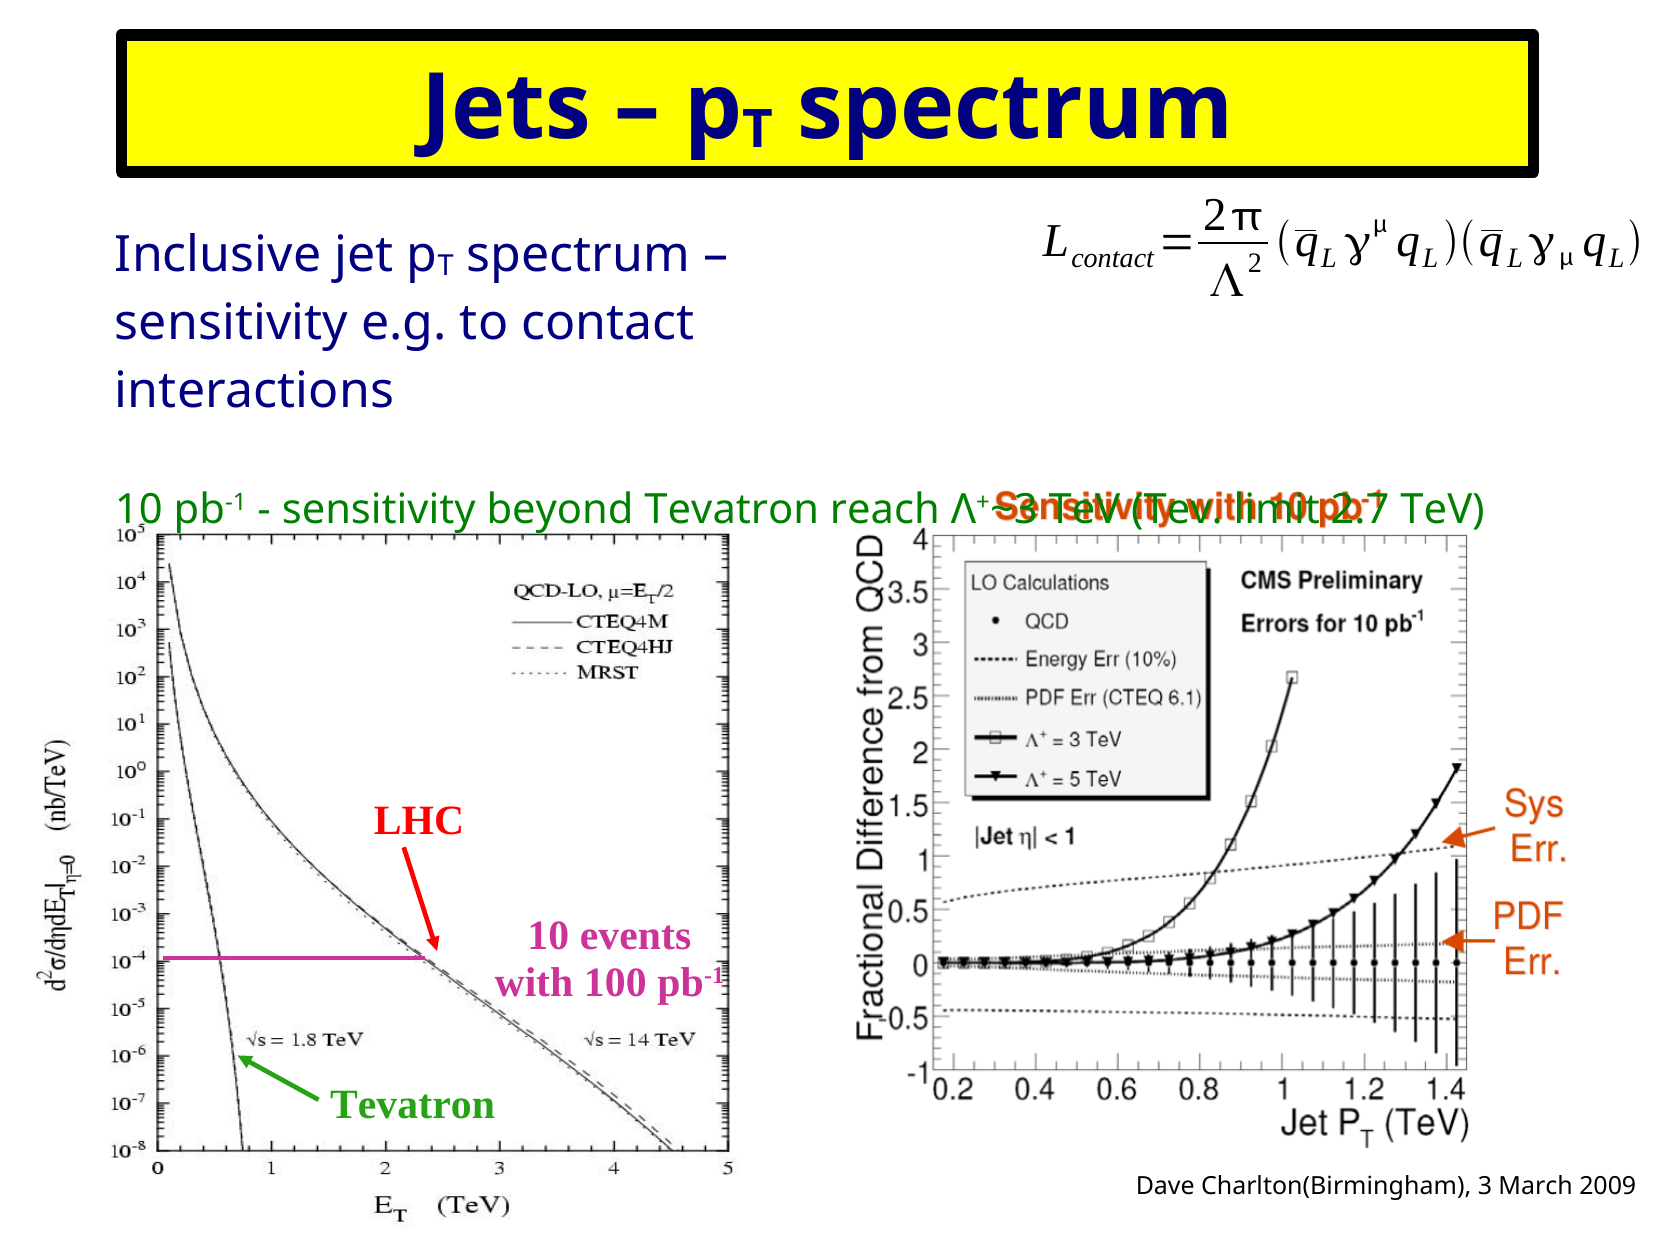

# Jets – pT spectrum
Inclusive jet pT spectrum – sensitivity e.g. to contact interactions
10 pb-1 - sensitivity beyond Tevatron reach Λ+~3 TeV (Tev. limit 2.7 TeV)
LHC
10 events
with 100 pb-1
Tevatron
32